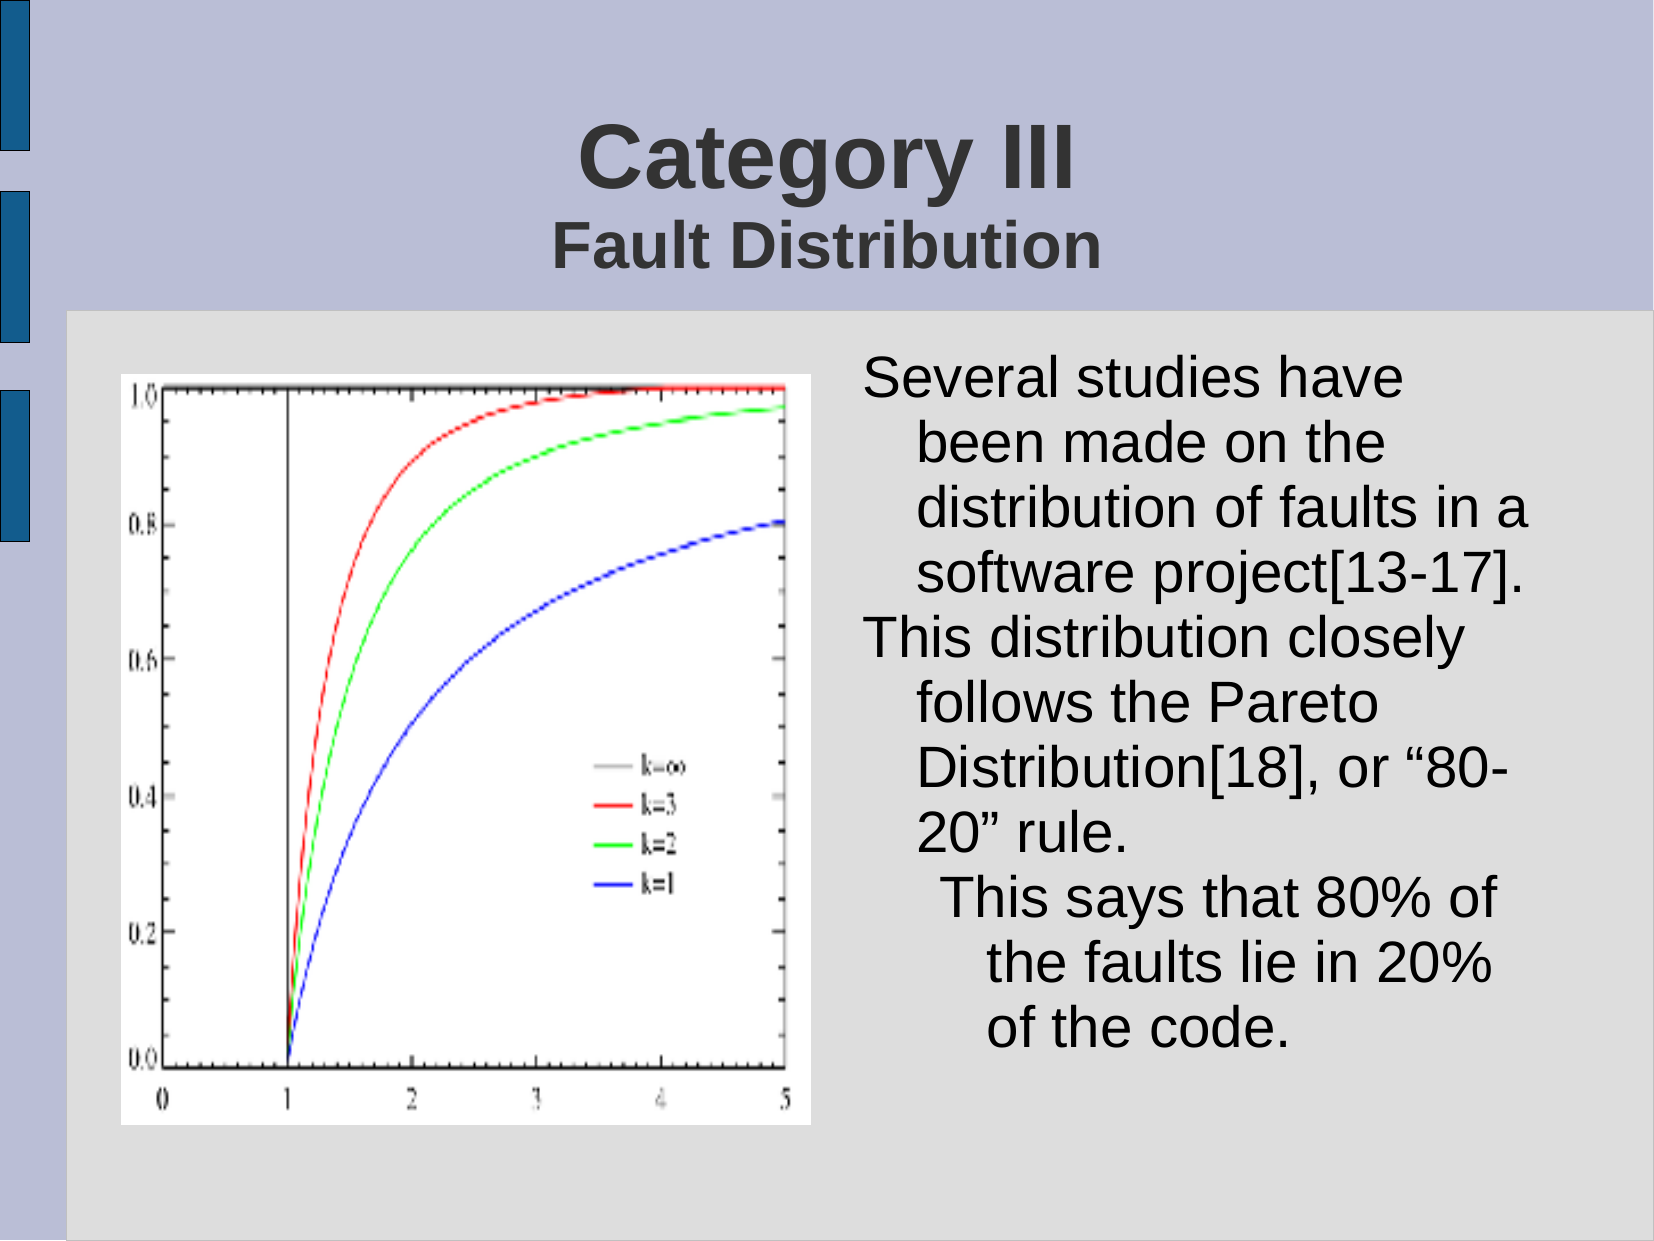

# Category III Fault Distribution
Several studies have been made on the distribution of faults in a software project[13-17].
This distribution closely follows the Pareto Distribution[18], or “80-20” rule.
This says that 80% of the faults lie in 20% of the code.